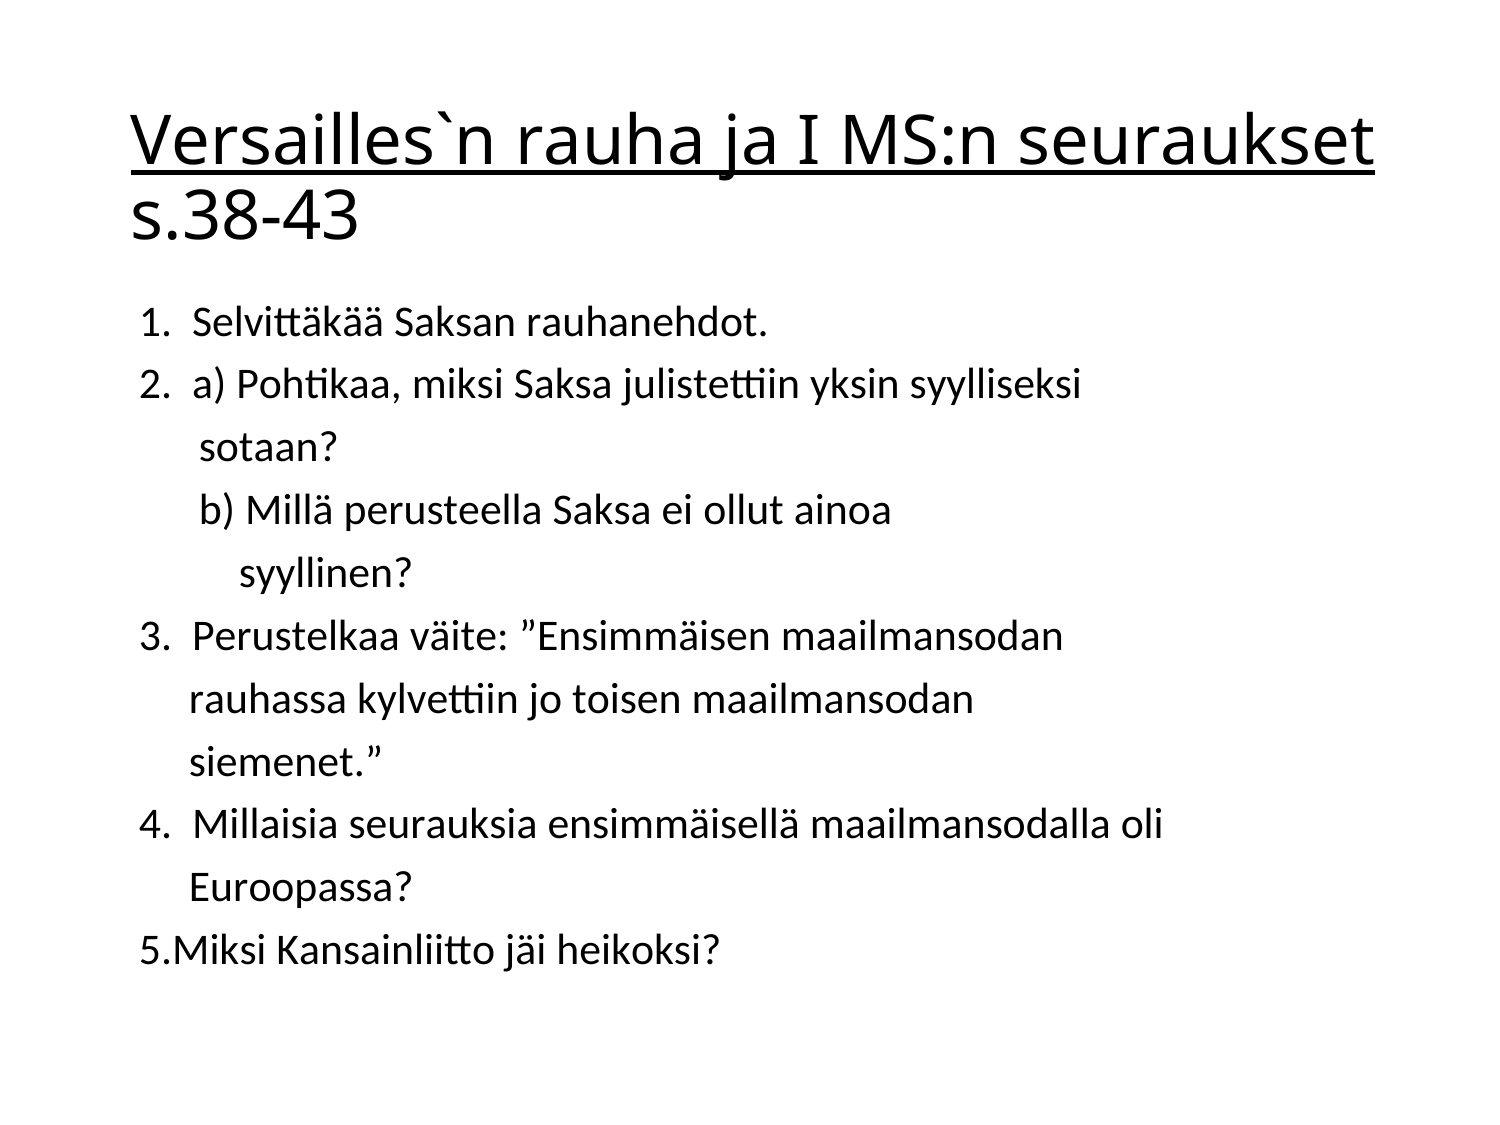

# Versailles`n rauha ja I MS:n seuraukset s.38-43
1. Selvittäkää Saksan rauhanehdot.
2. a) Pohtikaa, miksi Saksa julistettiin yksin syylliseksi
 sotaan?
 b) Millä perusteella Saksa ei ollut ainoa
 syyllinen?
3. Perustelkaa väite: ”Ensimmäisen maailmansodan
 rauhassa kylvettiin jo toisen maailmansodan
 siemenet.”
4. Millaisia seurauksia ensimmäisellä maailmansodalla oli
 Euroopassa?
Miksi Kansainliitto jäi heikoksi?